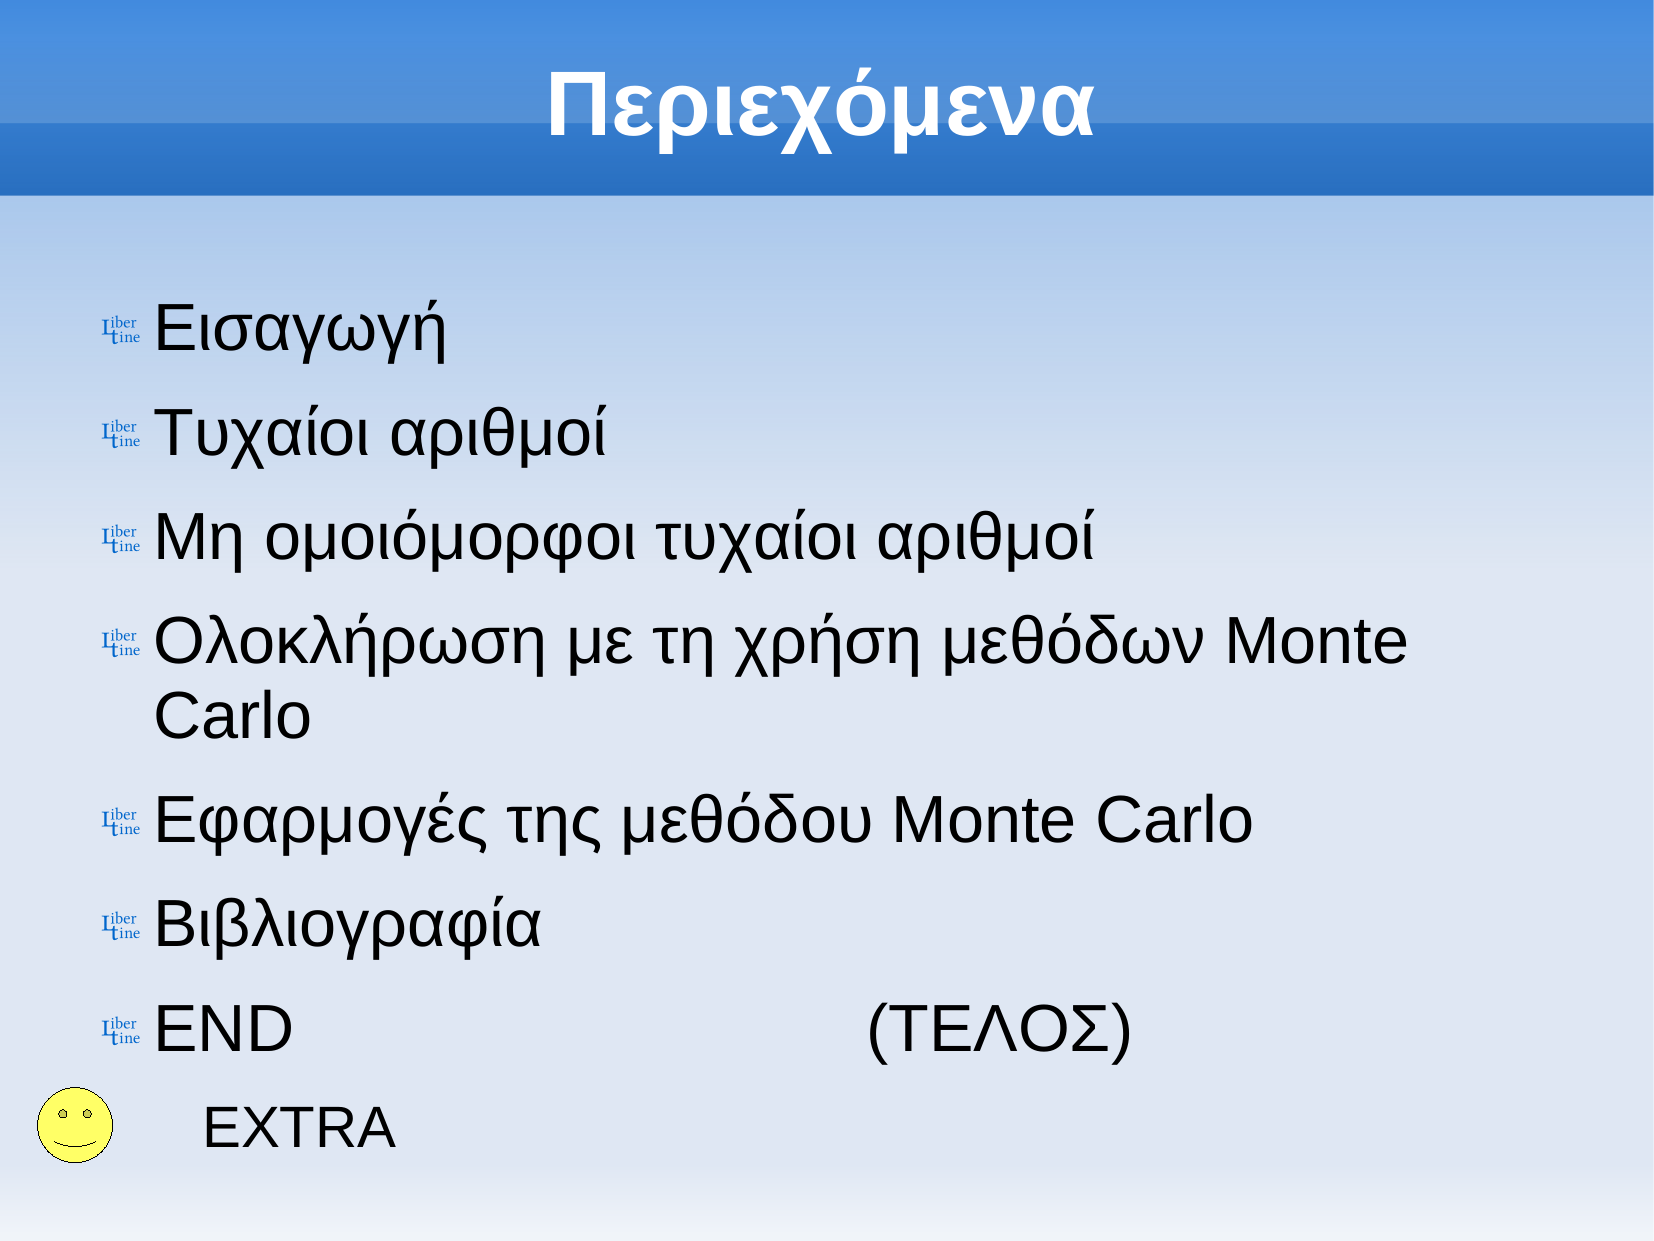

# Περιεχόμενα
Εισαγωγή
Τυχαίοι αριθμοί
Μη ομοιόμορφοι τυχαίοι αριθμοί
Ολοκλήρωση με τη χρήση μεθόδων Monte Carlo
Εφαρμογές της μεθόδου Monte Carlo
Βιβλιογραφία
END (ΤΕΛΟΣ)
 EXTRA